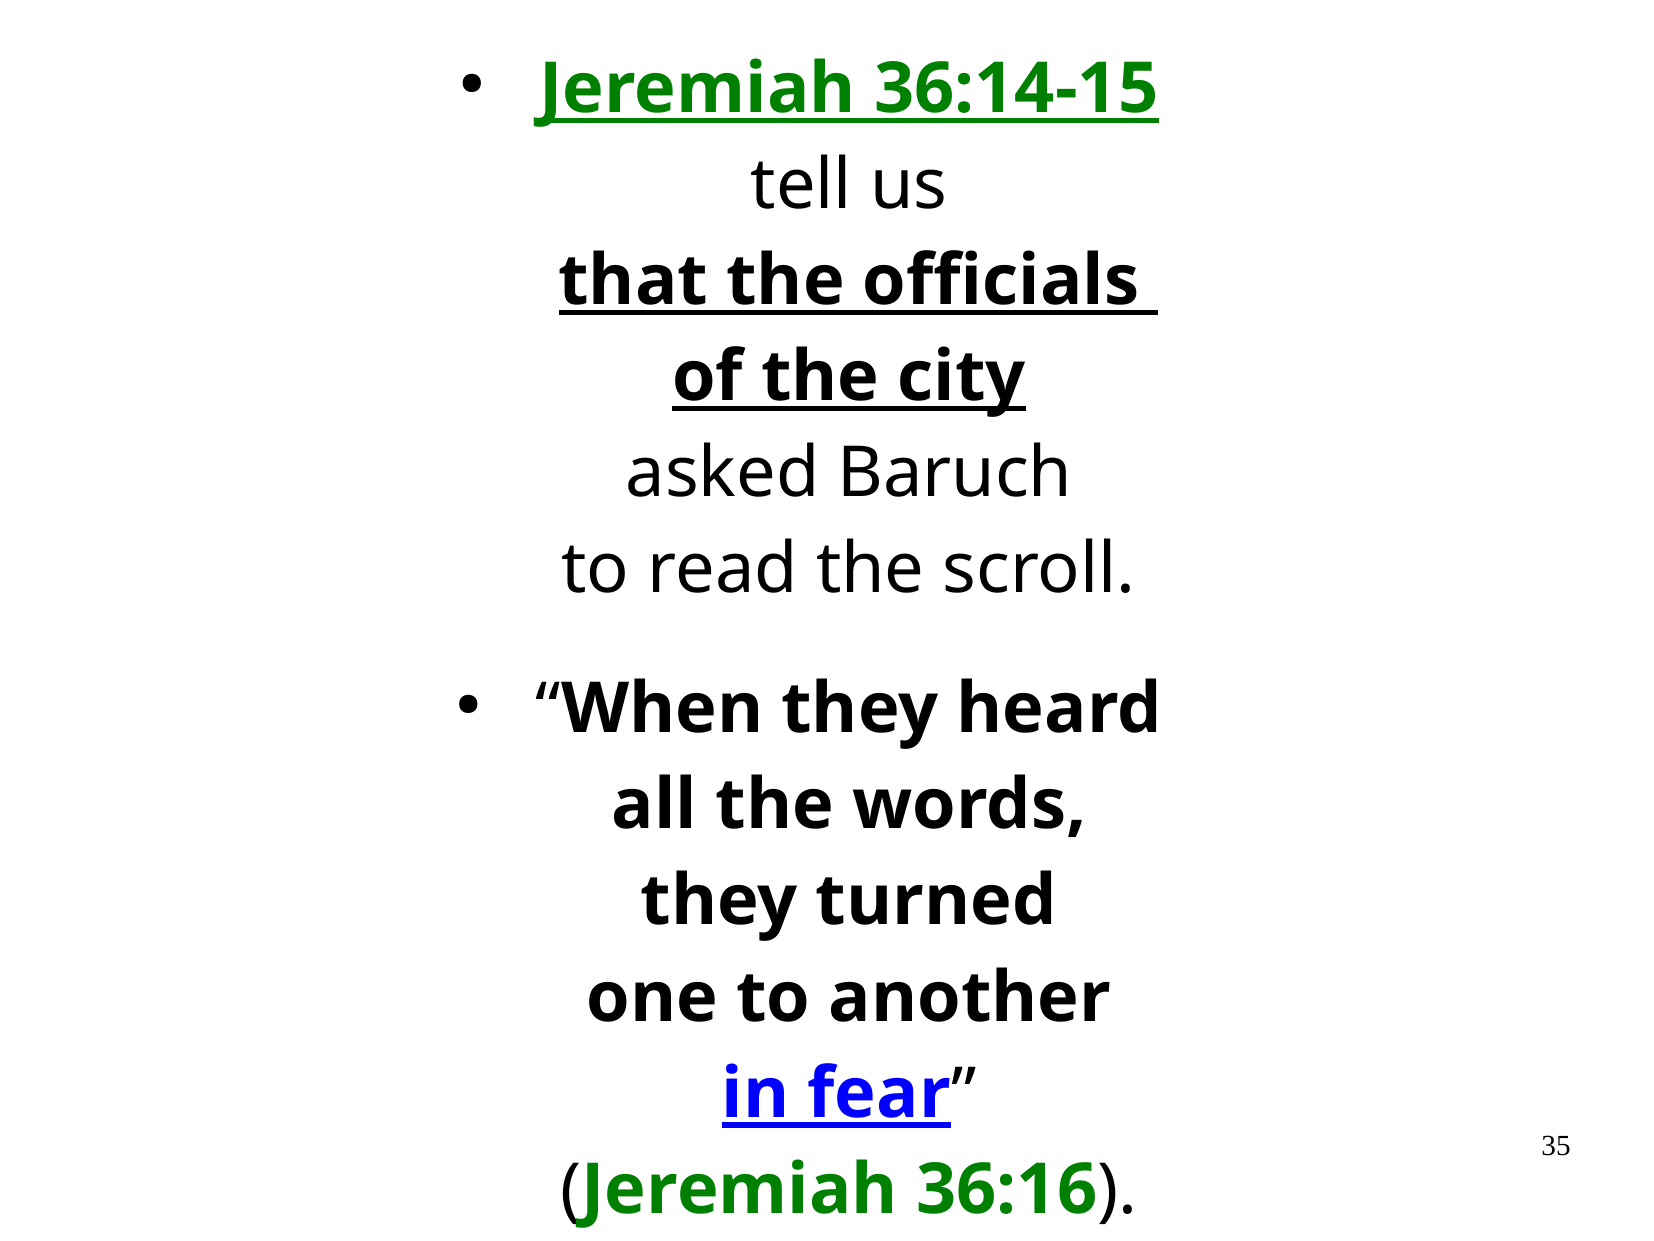

# Jeremiah 36:14-15 tell us that the officials of the city asked Baruch to read the scroll.
“When they heard
all the words,
they turned
one to another
in fear”
(Jeremiah 36:16).
35